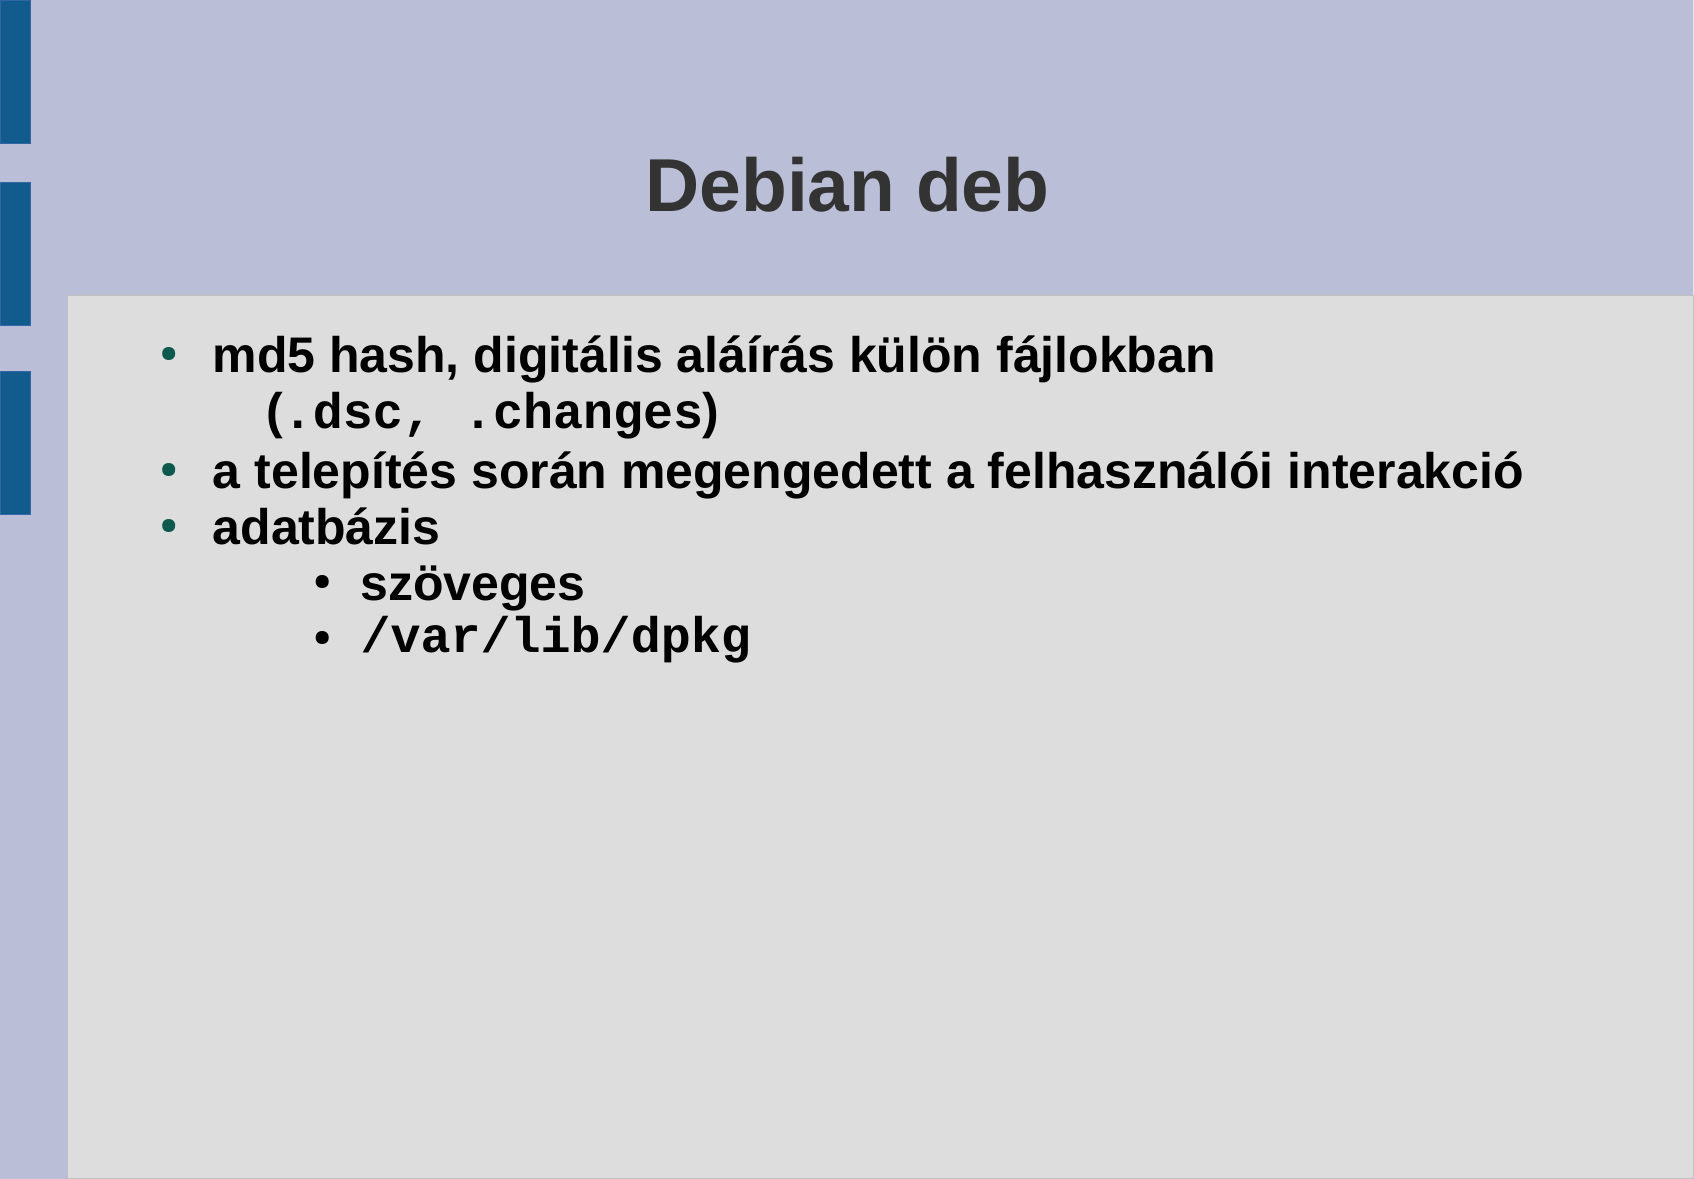

# Debian deb
md5 hash, digitális aláírás külön fájlokban (.dsc, .changes)
a telepítés során megengedett a felhasználói interakció
adatbázis
szöveges
/var/lib/dpkg